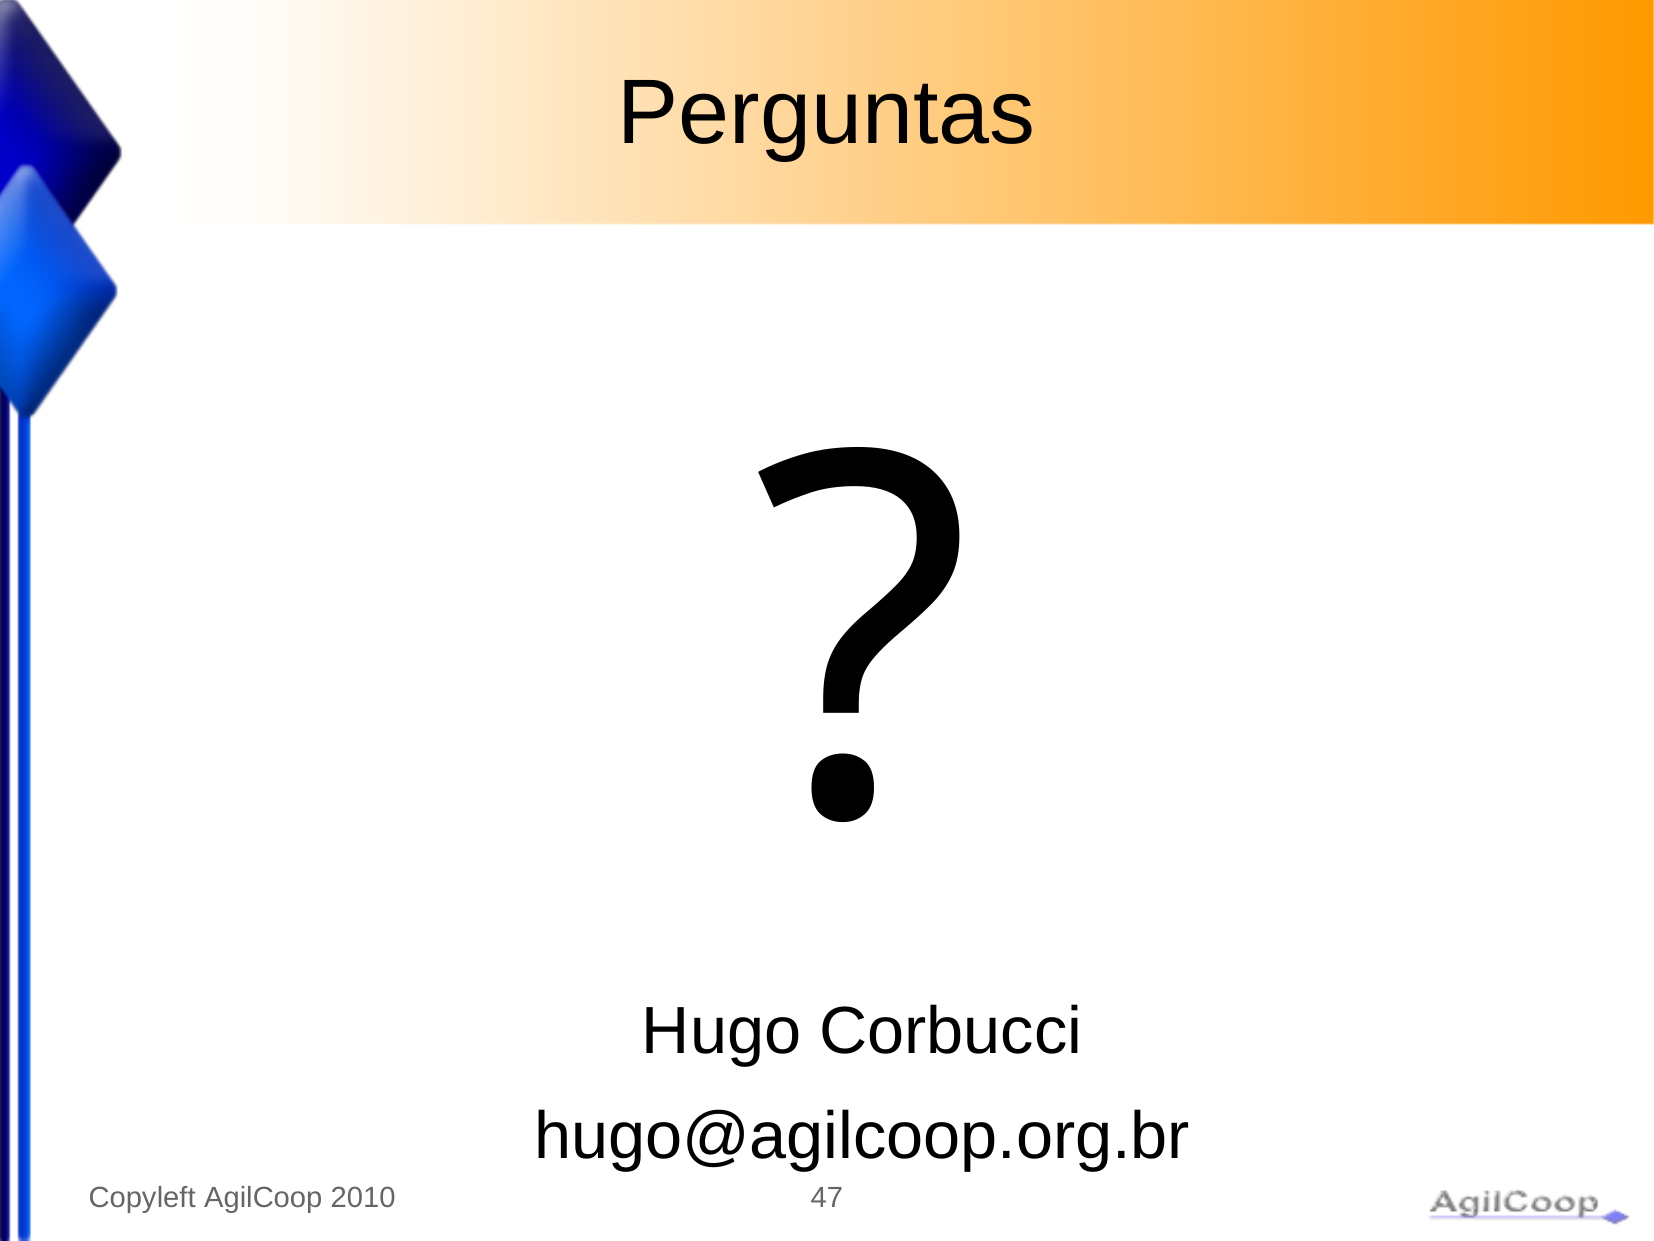

# Perguntas
?
Hugo Corbucci
hugo@agilcoop.org.br
47
Copyleft AgilCoop 2010